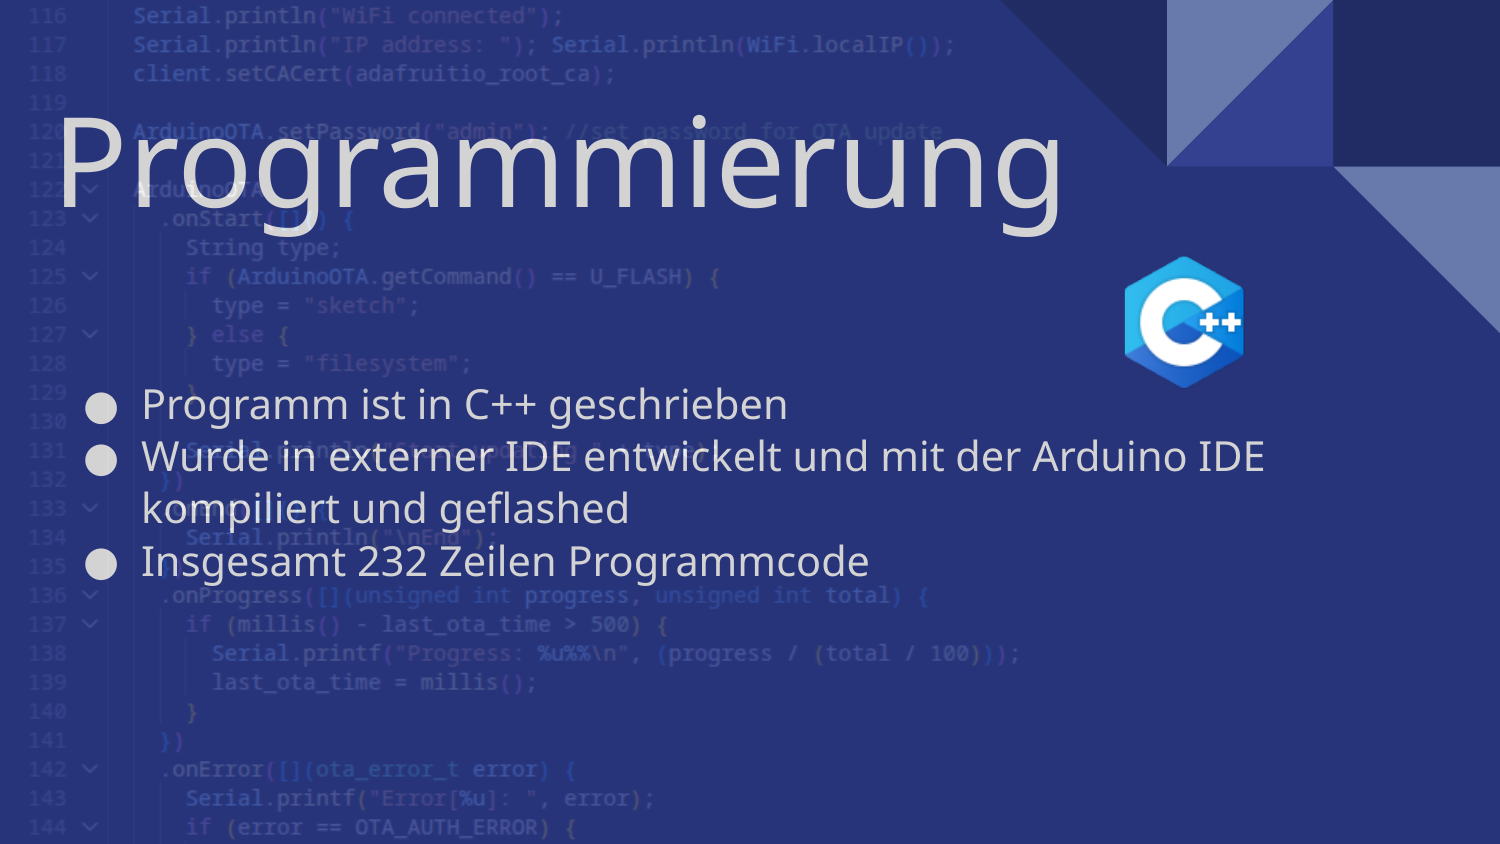

# Programmierung
Programm ist in C++ geschrieben
Wurde in externer IDE entwickelt und mit der Arduino IDE kompiliert und geflashed
Insgesamt 232 Zeilen Programmcode